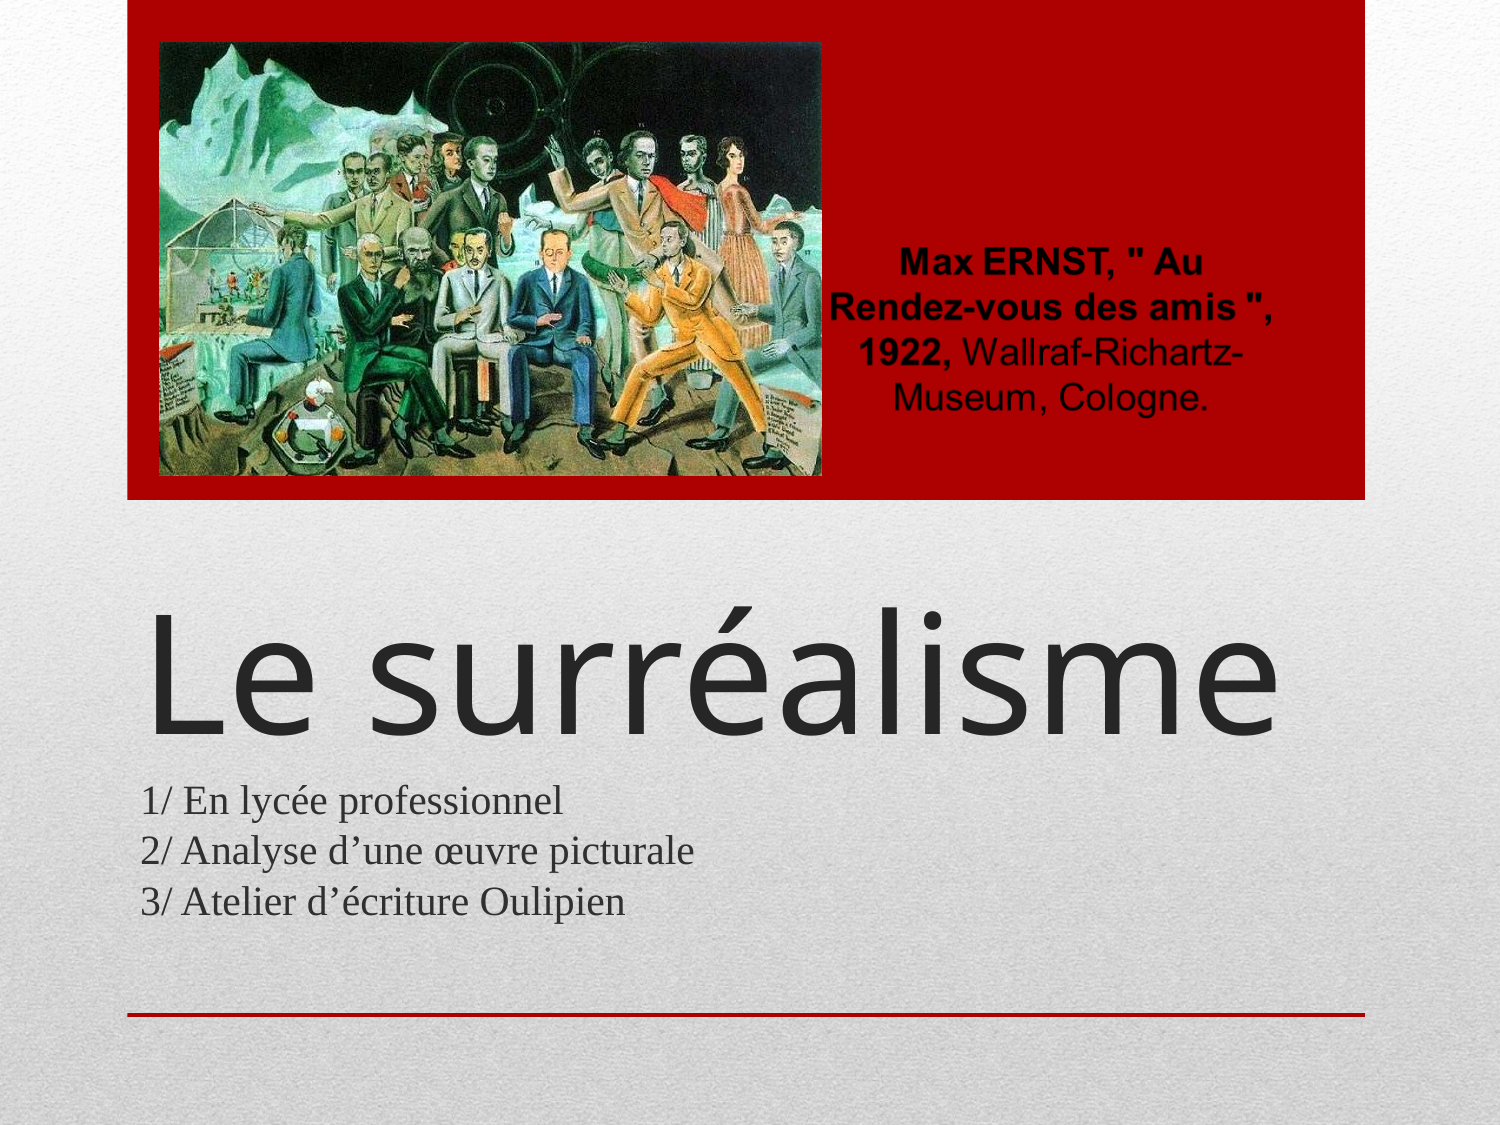

# Le surréalisme
1/ En lycée professionnel
2/ Analyse d’une œuvre picturale
3/ Atelier d’écriture Oulipien